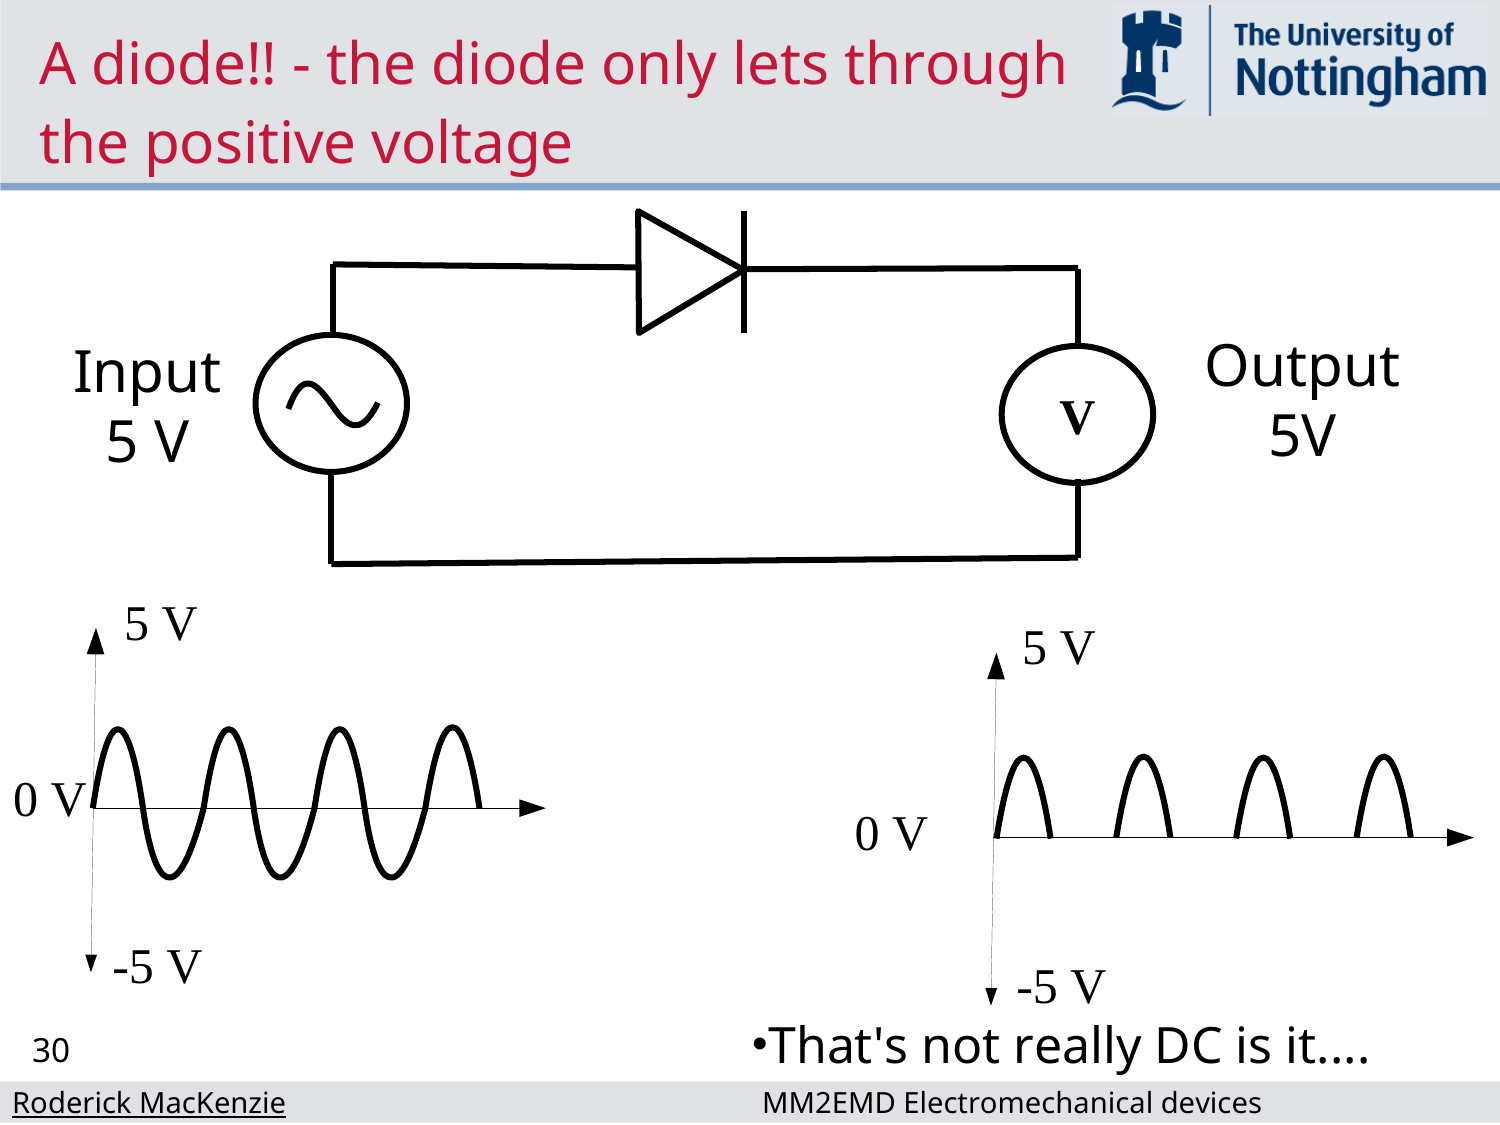

# A diode!! - the diode only lets through the positive voltage
Output
5V
Input
5 V
V
5 V
5 V
0 V
0 V
-5 V
-5 V
That's not really DC is it....